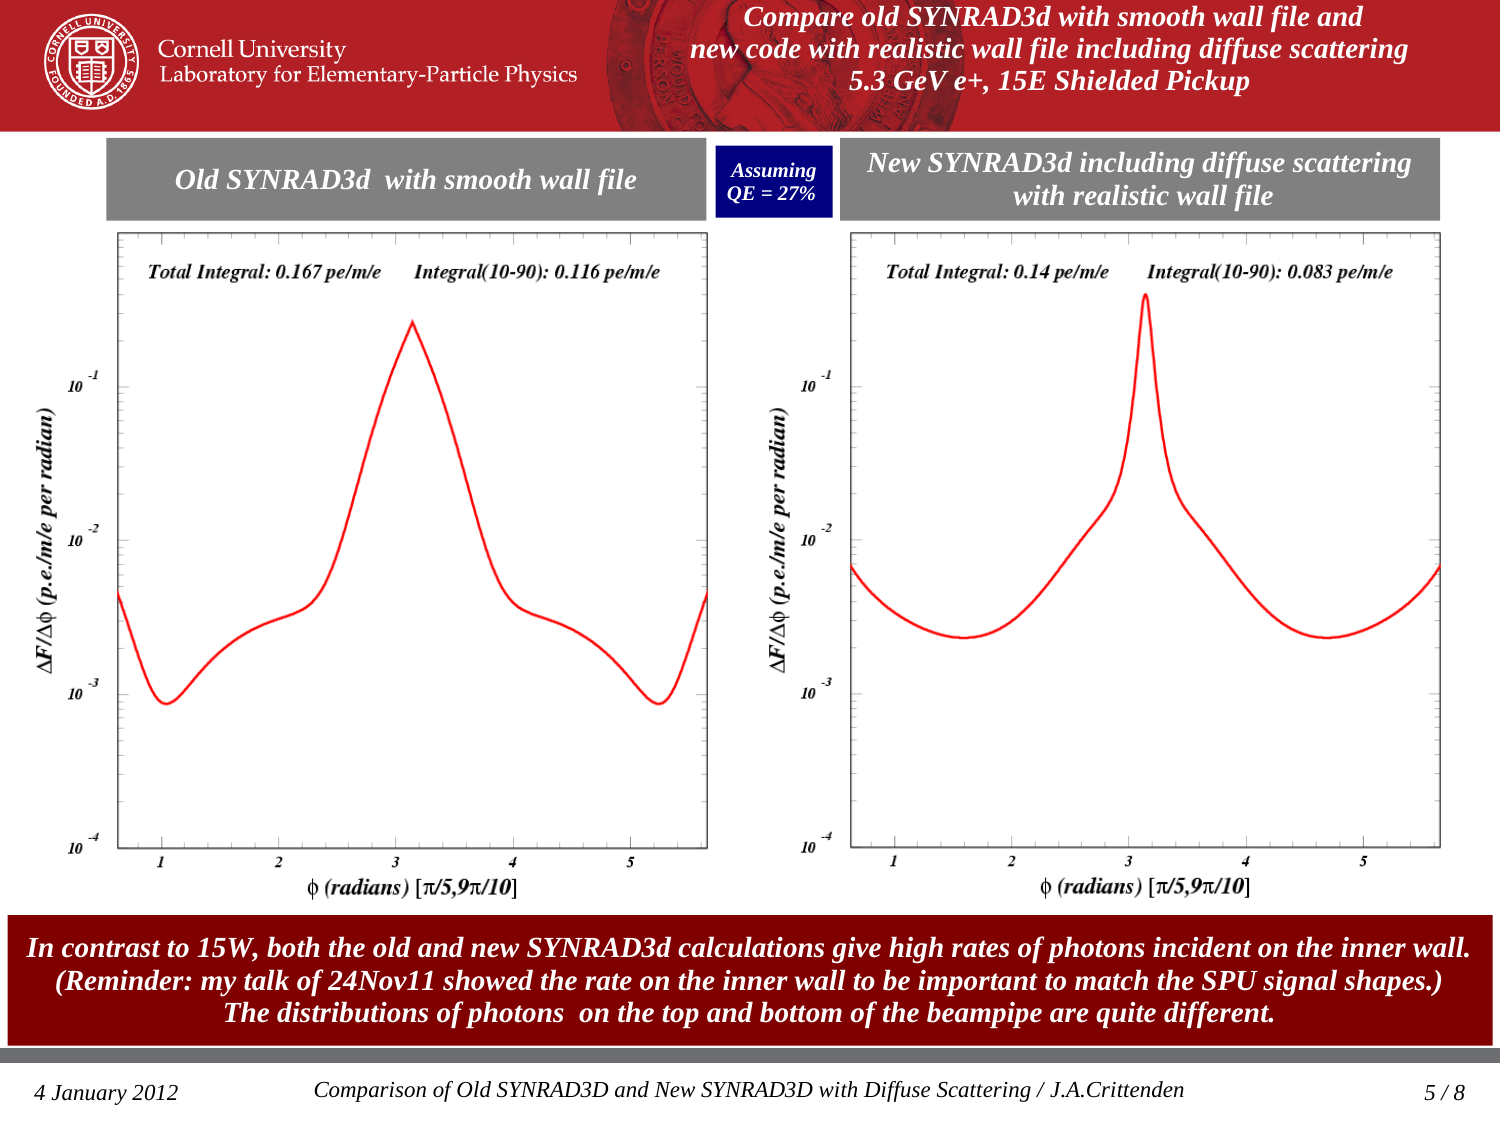

Compare old SYNRAD3d with smooth wall file and
new code with realistic wall file including diffuse scattering
5.3 GeV e+, 15E Shielded Pickup
Old SYNRAD3d with smooth wall file
New SYNRAD3d including diffuse scattering
 with realistic wall file
Assuming
QE = 27%
In contrast to 15W, both the old and new SYNRAD3d calculations give high rates of photons incident on the inner wall.
(Reminder: my talk of 24Nov11 showed the rate on the inner wall to be important to match the SPU signal shapes.)
The distributions of photons on the top and bottom of the beampipe are quite different.